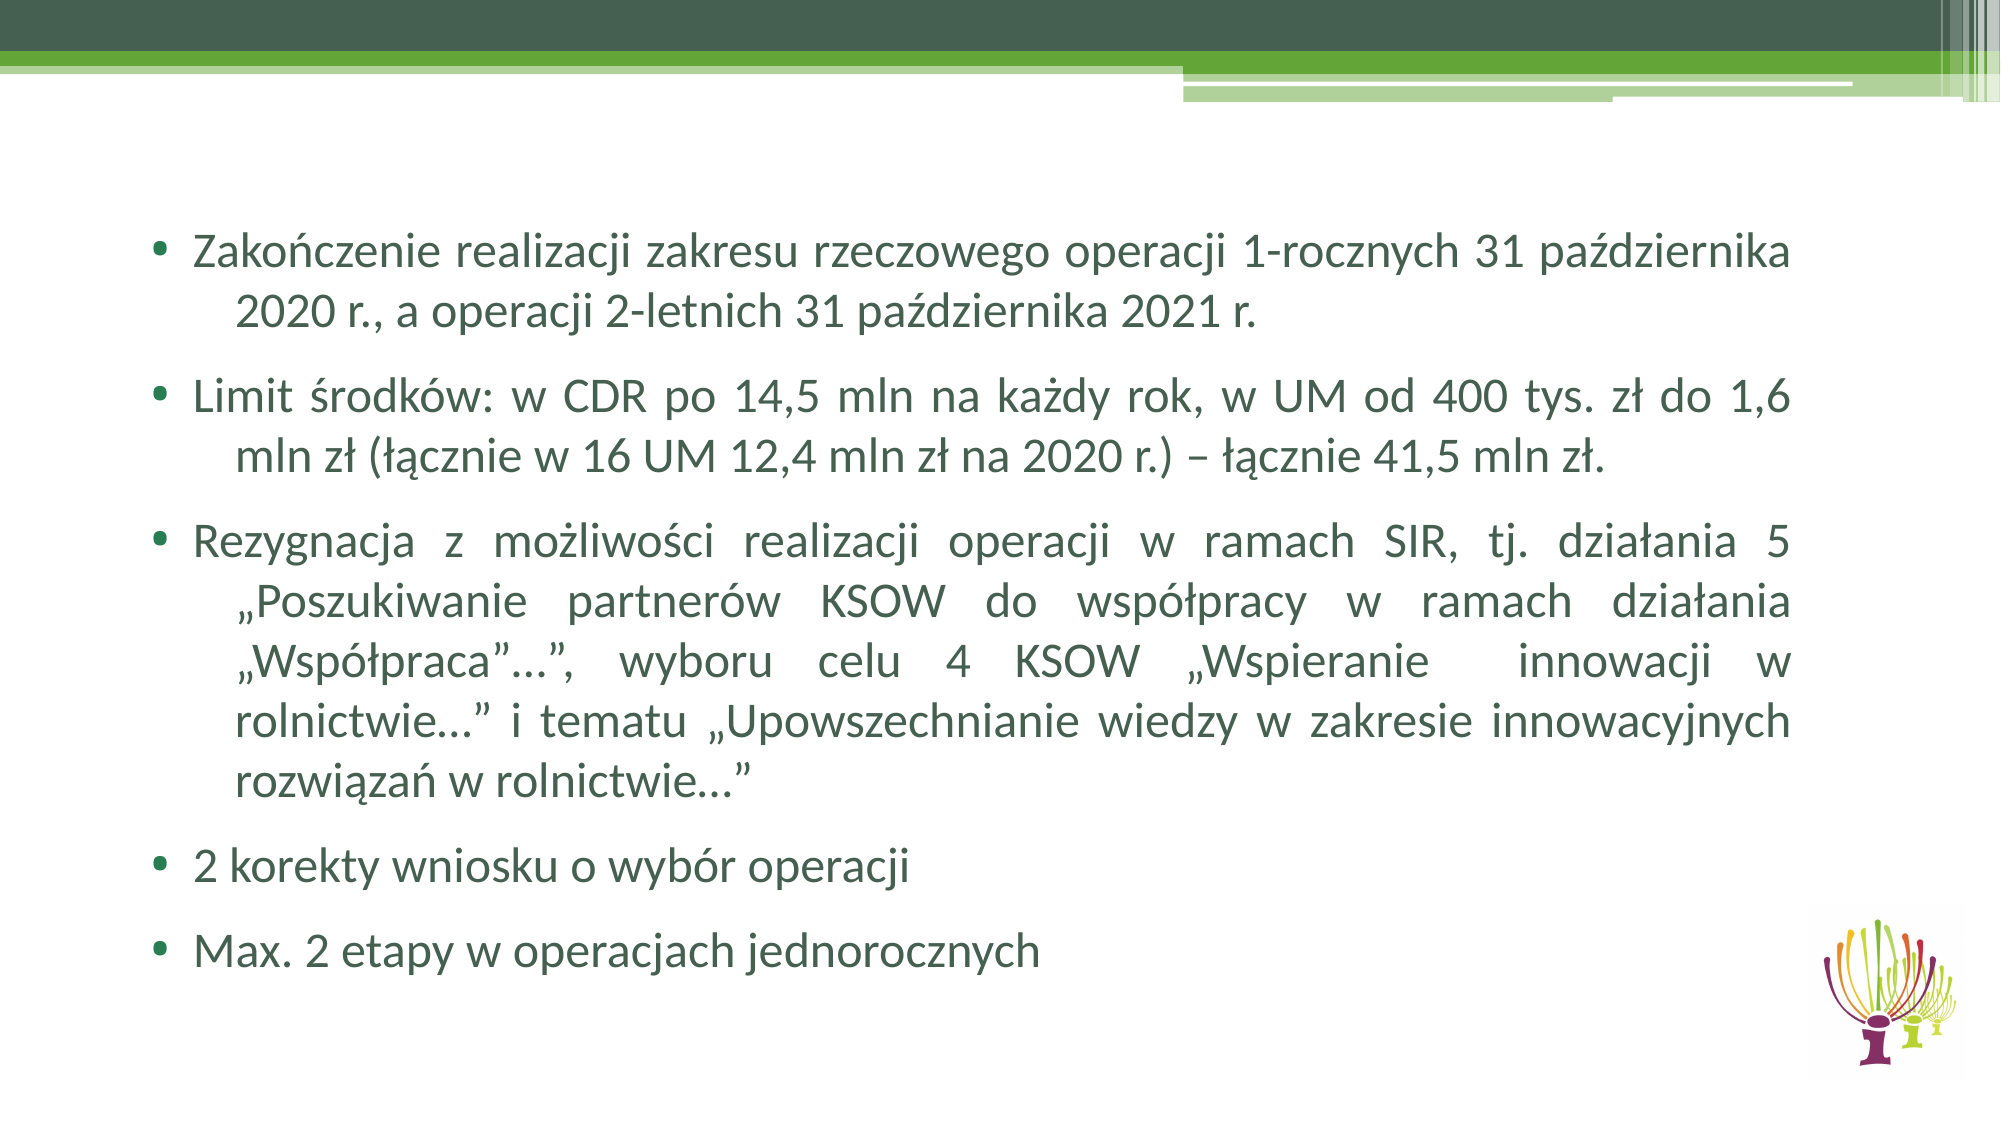

# Zakończenie realizacji zakresu rzeczowego operacji 1-rocznych 31 października 2020 r., a operacji 2-letnich 31 października 2021 r.
Limit środków: w CDR po 14,5 mln na każdy rok, w UM od 400 tys. zł do 1,6 mln zł (łącznie w 16 UM 12,4 mln zł na 2020 r.) – łącznie 41,5 mln zł.
Rezygnacja z możliwości realizacji operacji w ramach SIR, tj. działania 5 „Poszukiwanie partnerów KSOW do współpracy w ramach działania „Współpraca”…”, wyboru celu 4 KSOW „Wspieranie innowacji w rolnictwie…” i tematu „Upowszechnianie wiedzy w zakresie innowacyjnych rozwiązań w rolnictwie…”
2 korekty wniosku o wybór operacji
Max. 2 etapy w operacjach jednorocznych